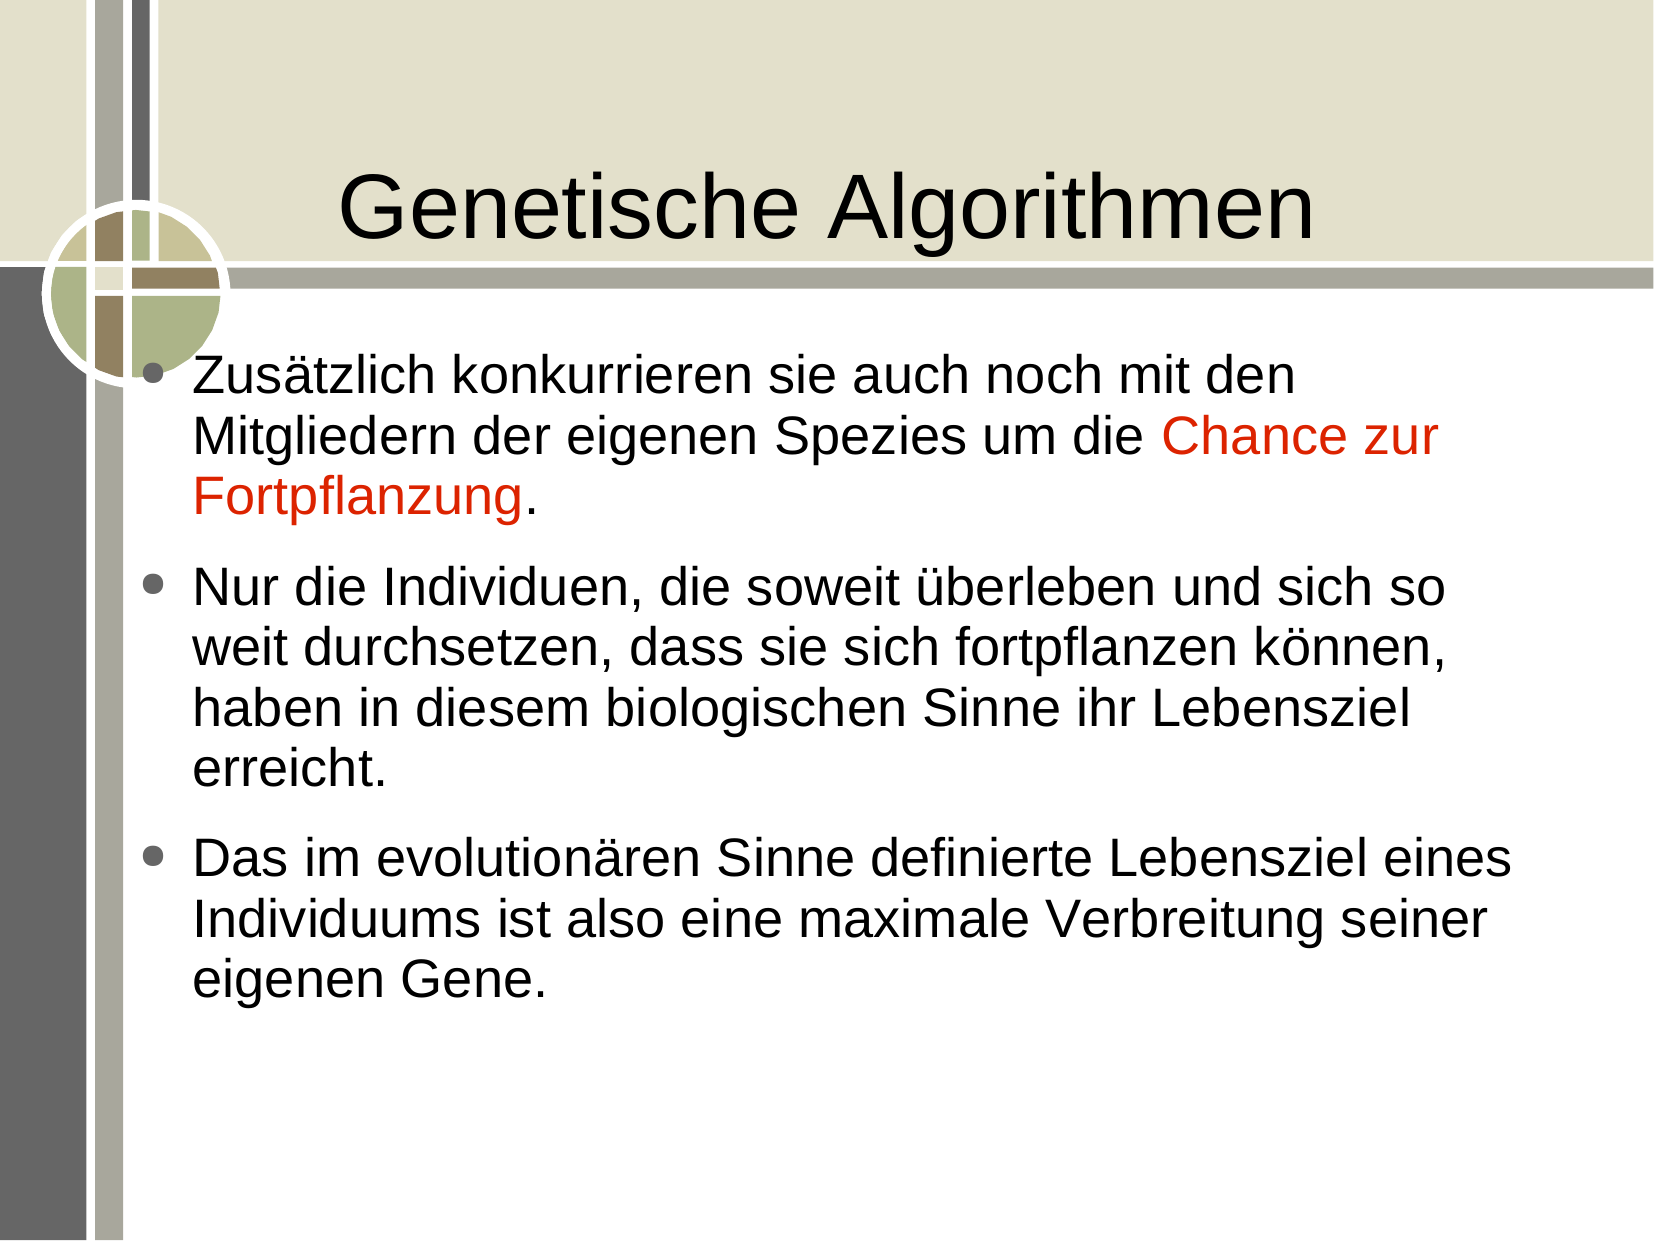

# Genetische Algorithmen
Zusätzlich konkurrieren sie auch noch mit den Mitgliedern der eigenen Spezies um die Chance zur Fortpflanzung.
Nur die Individuen, die soweit überleben und sich so weit durchsetzen, dass sie sich fortpflanzen können, haben in diesem biologischen Sinne ihr Lebensziel erreicht.
Das im evolutionären Sinne definierte Lebensziel eines Individuums ist also eine maximale Verbreitung seiner eigenen Gene.